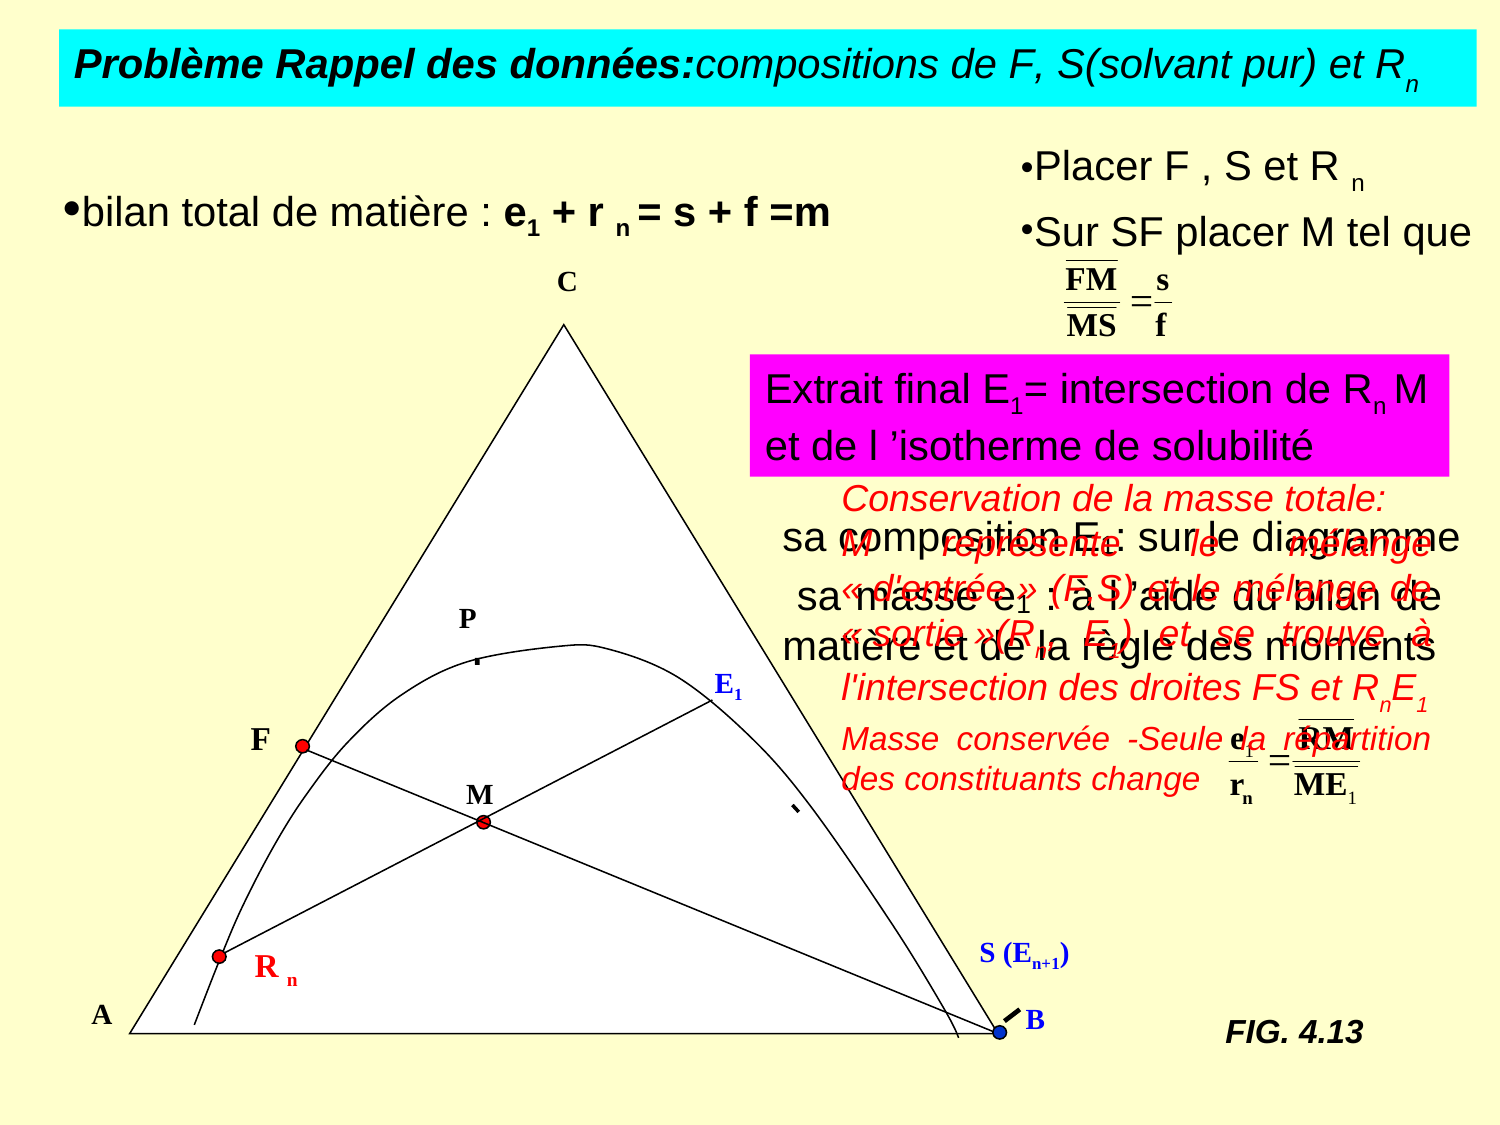

Problème Rappel des données:compositions de F, S(solvant pur) et Rn
Placer F , S et R n
bilan total de matière : e1 + r n = s + f =m
Sur SF placer M tel que
C
P
A
Extrait final E1= intersection de Rn M et de l ’isotherme de solubilité
Conservation de la masse totale:
M représente le mélange « d'entrée » (F,S) et le mélange de « sortie »(Rn, E1) et se trouve à l'intersection des droites FS et RnE1
Masse conservée -Seule la répartition des constituants change
sa composition E1: sur le diagramme
 sa masse e1 : à l ’aide du bilan de matière et de la règle des moments
E1
F
M
S (En+1)
B
R n
FIG. 4.13